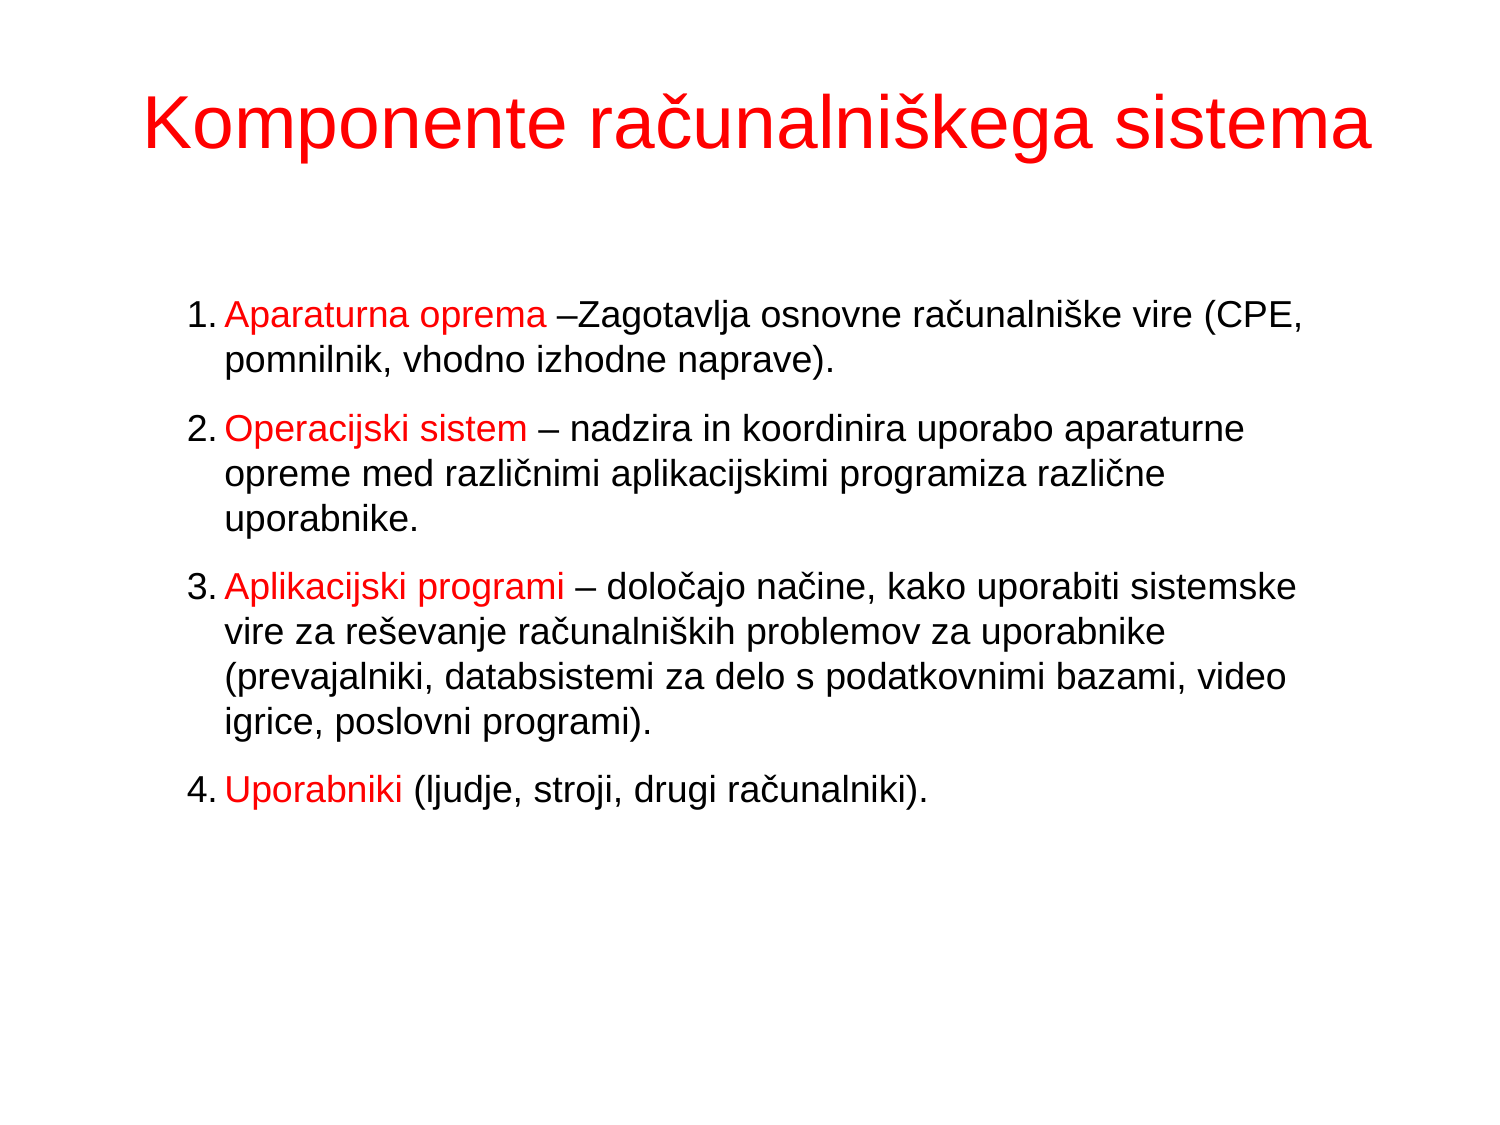

# Komponente računalniškega sistema
1.	Aparaturna oprema –Zagotavlja osnovne računalniške vire (CPE, pomnilnik, vhodno izhodne naprave).
2.	Operacijski sistem – nadzira in koordinira uporabo aparaturne opreme med različnimi aplikacijskimi programiza različne uporabnike.
3.	Aplikacijski programi – določajo načine, kako uporabiti sistemske vire za reševanje računalniških problemov za uporabnike (prevajalniki, databsistemi za delo s podatkovnimi bazami, video igrice, poslovni programi).
4.	Uporabniki (ljudje, stroji, drugi računalniki).